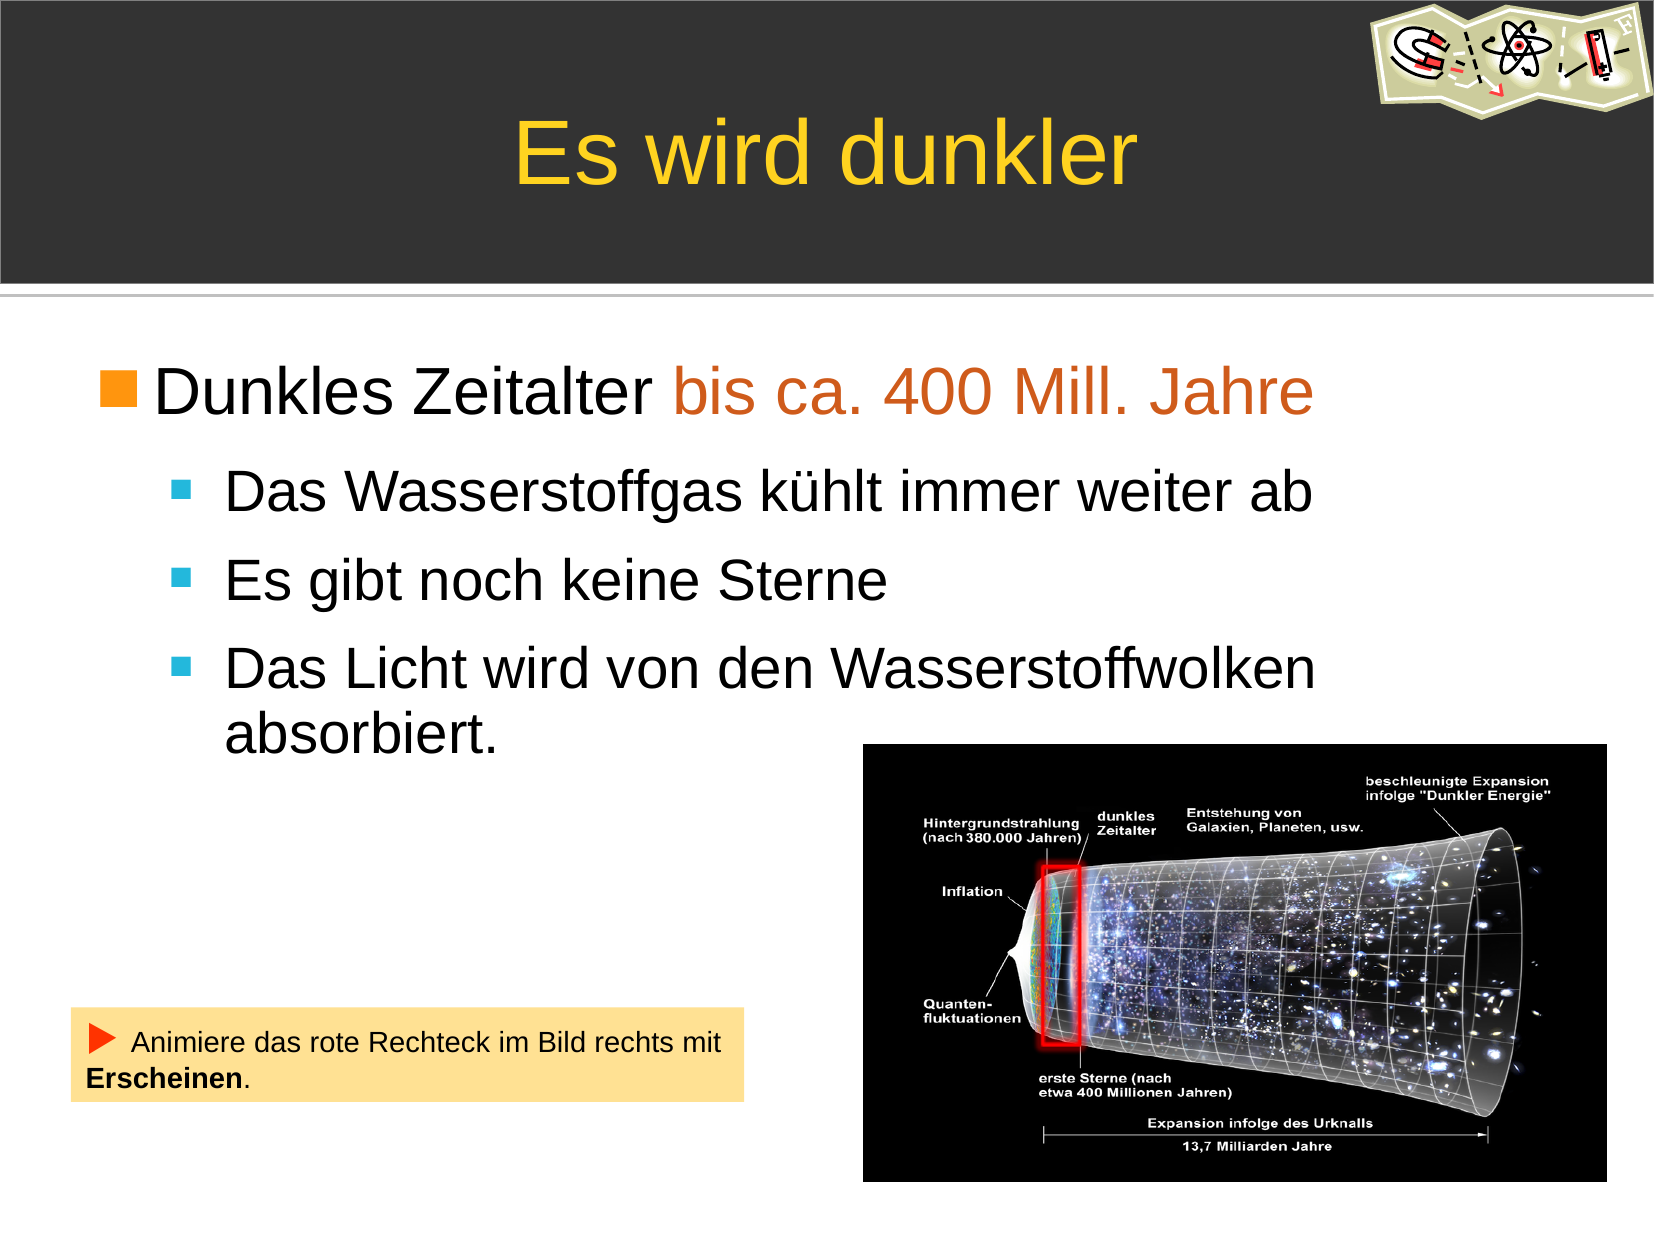

# Es wird dunkler
Dunkles Zeitalter bis ca. 400 Mill. Jahre
Das Wasserstoffgas kühlt immer weiter ab
Es gibt noch keine Sterne
Das Licht wird von den Wasserstoffwolken absorbiert.
 Animiere das rote Rechteck im Bild rechts mit Erscheinen.